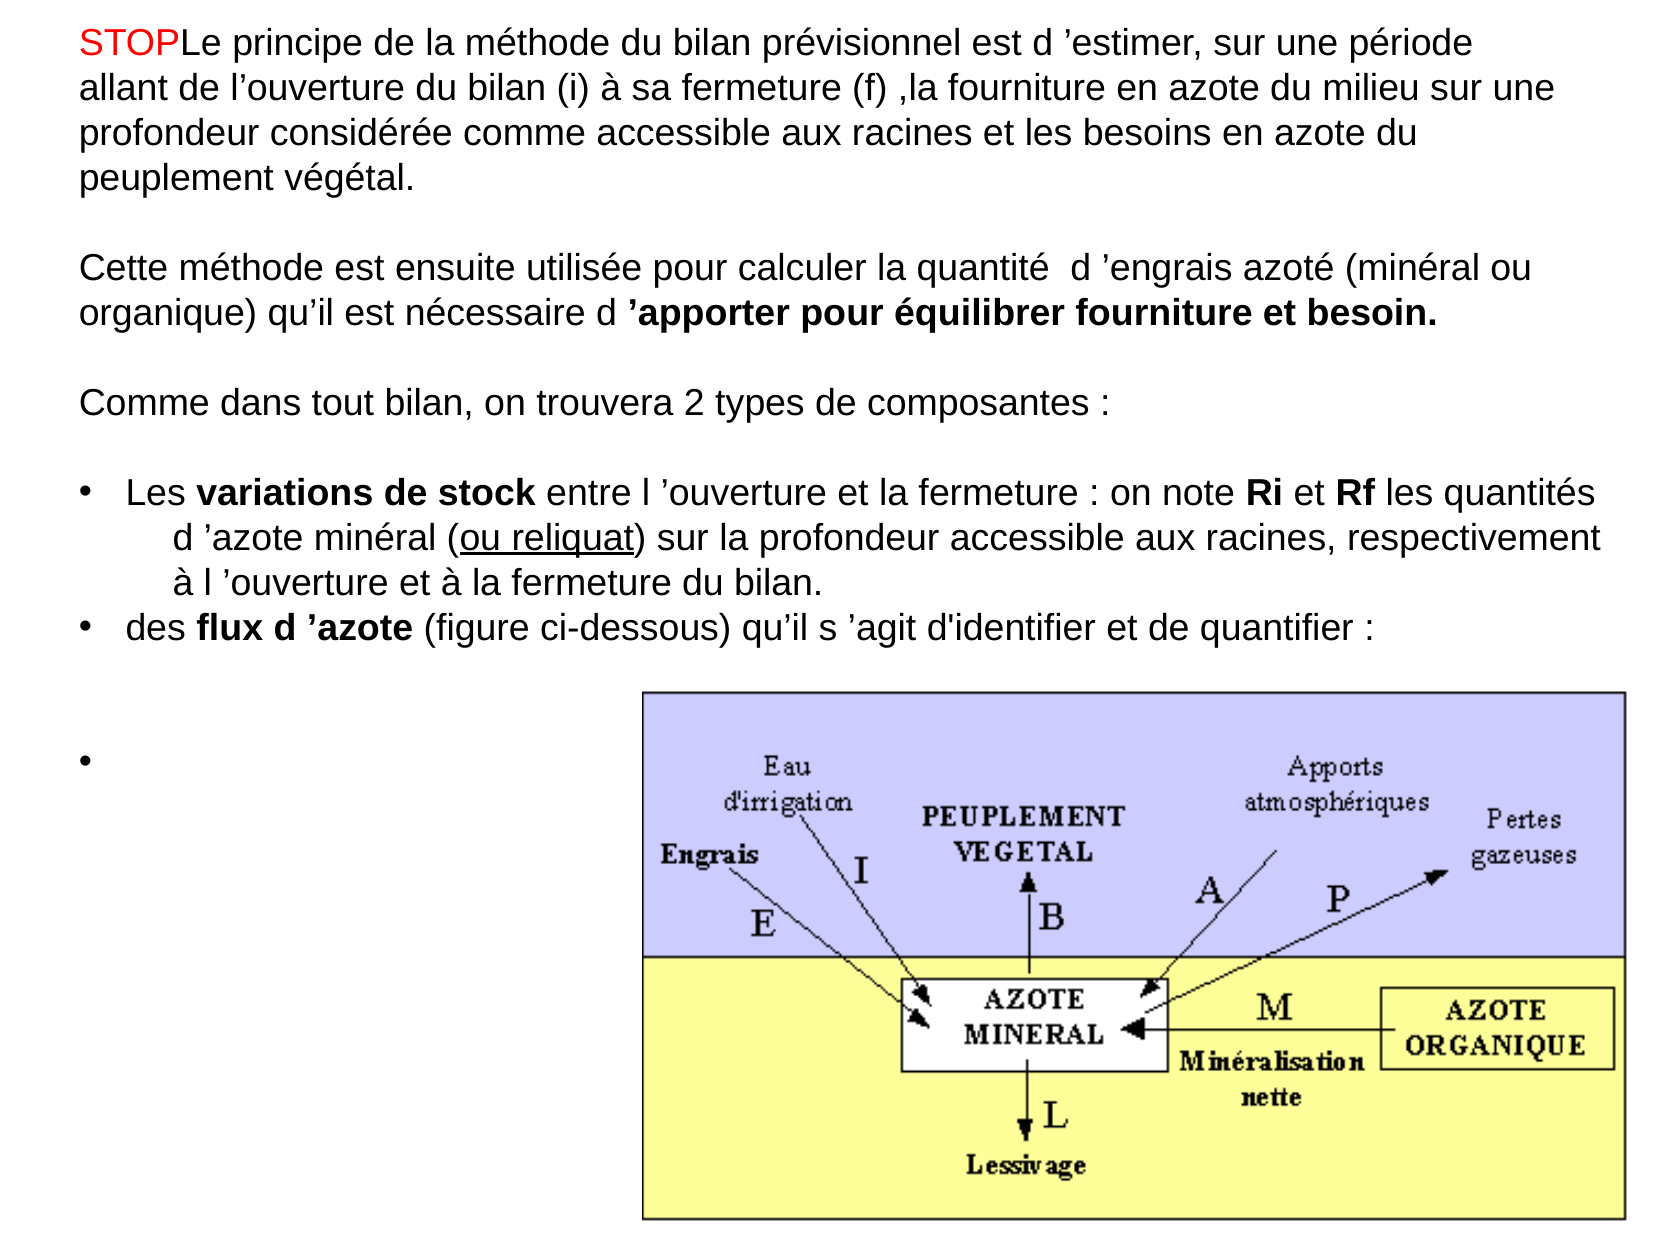

STOPLe principe de la méthode du bilan prévisionnel est d ’estimer, sur une période allant de l’ouverture du bilan (i) à sa fermeture (f) ,la fourniture en azote du milieu sur une profondeur considérée comme accessible aux racines et les besoins en azote du peuplement végétal.
Cette méthode est ensuite utilisée pour calculer la quantité d ’engrais azoté (minéral ou organique) qu’il est nécessaire d ’apporter pour équilibrer fourniture et besoin.
Comme dans tout bilan, on trouvera 2 types de composantes :
Les variations de stock entre l ’ouverture et la fermeture : on note Ri et Rf les quantités d ’azote minéral (ou reliquat) sur la profondeur accessible aux racines, respectivement à l ’ouverture et à la fermeture du bilan.
des flux d ’azote (figure ci-dessous) qu’il s ’agit d'identifier et de quantifier :